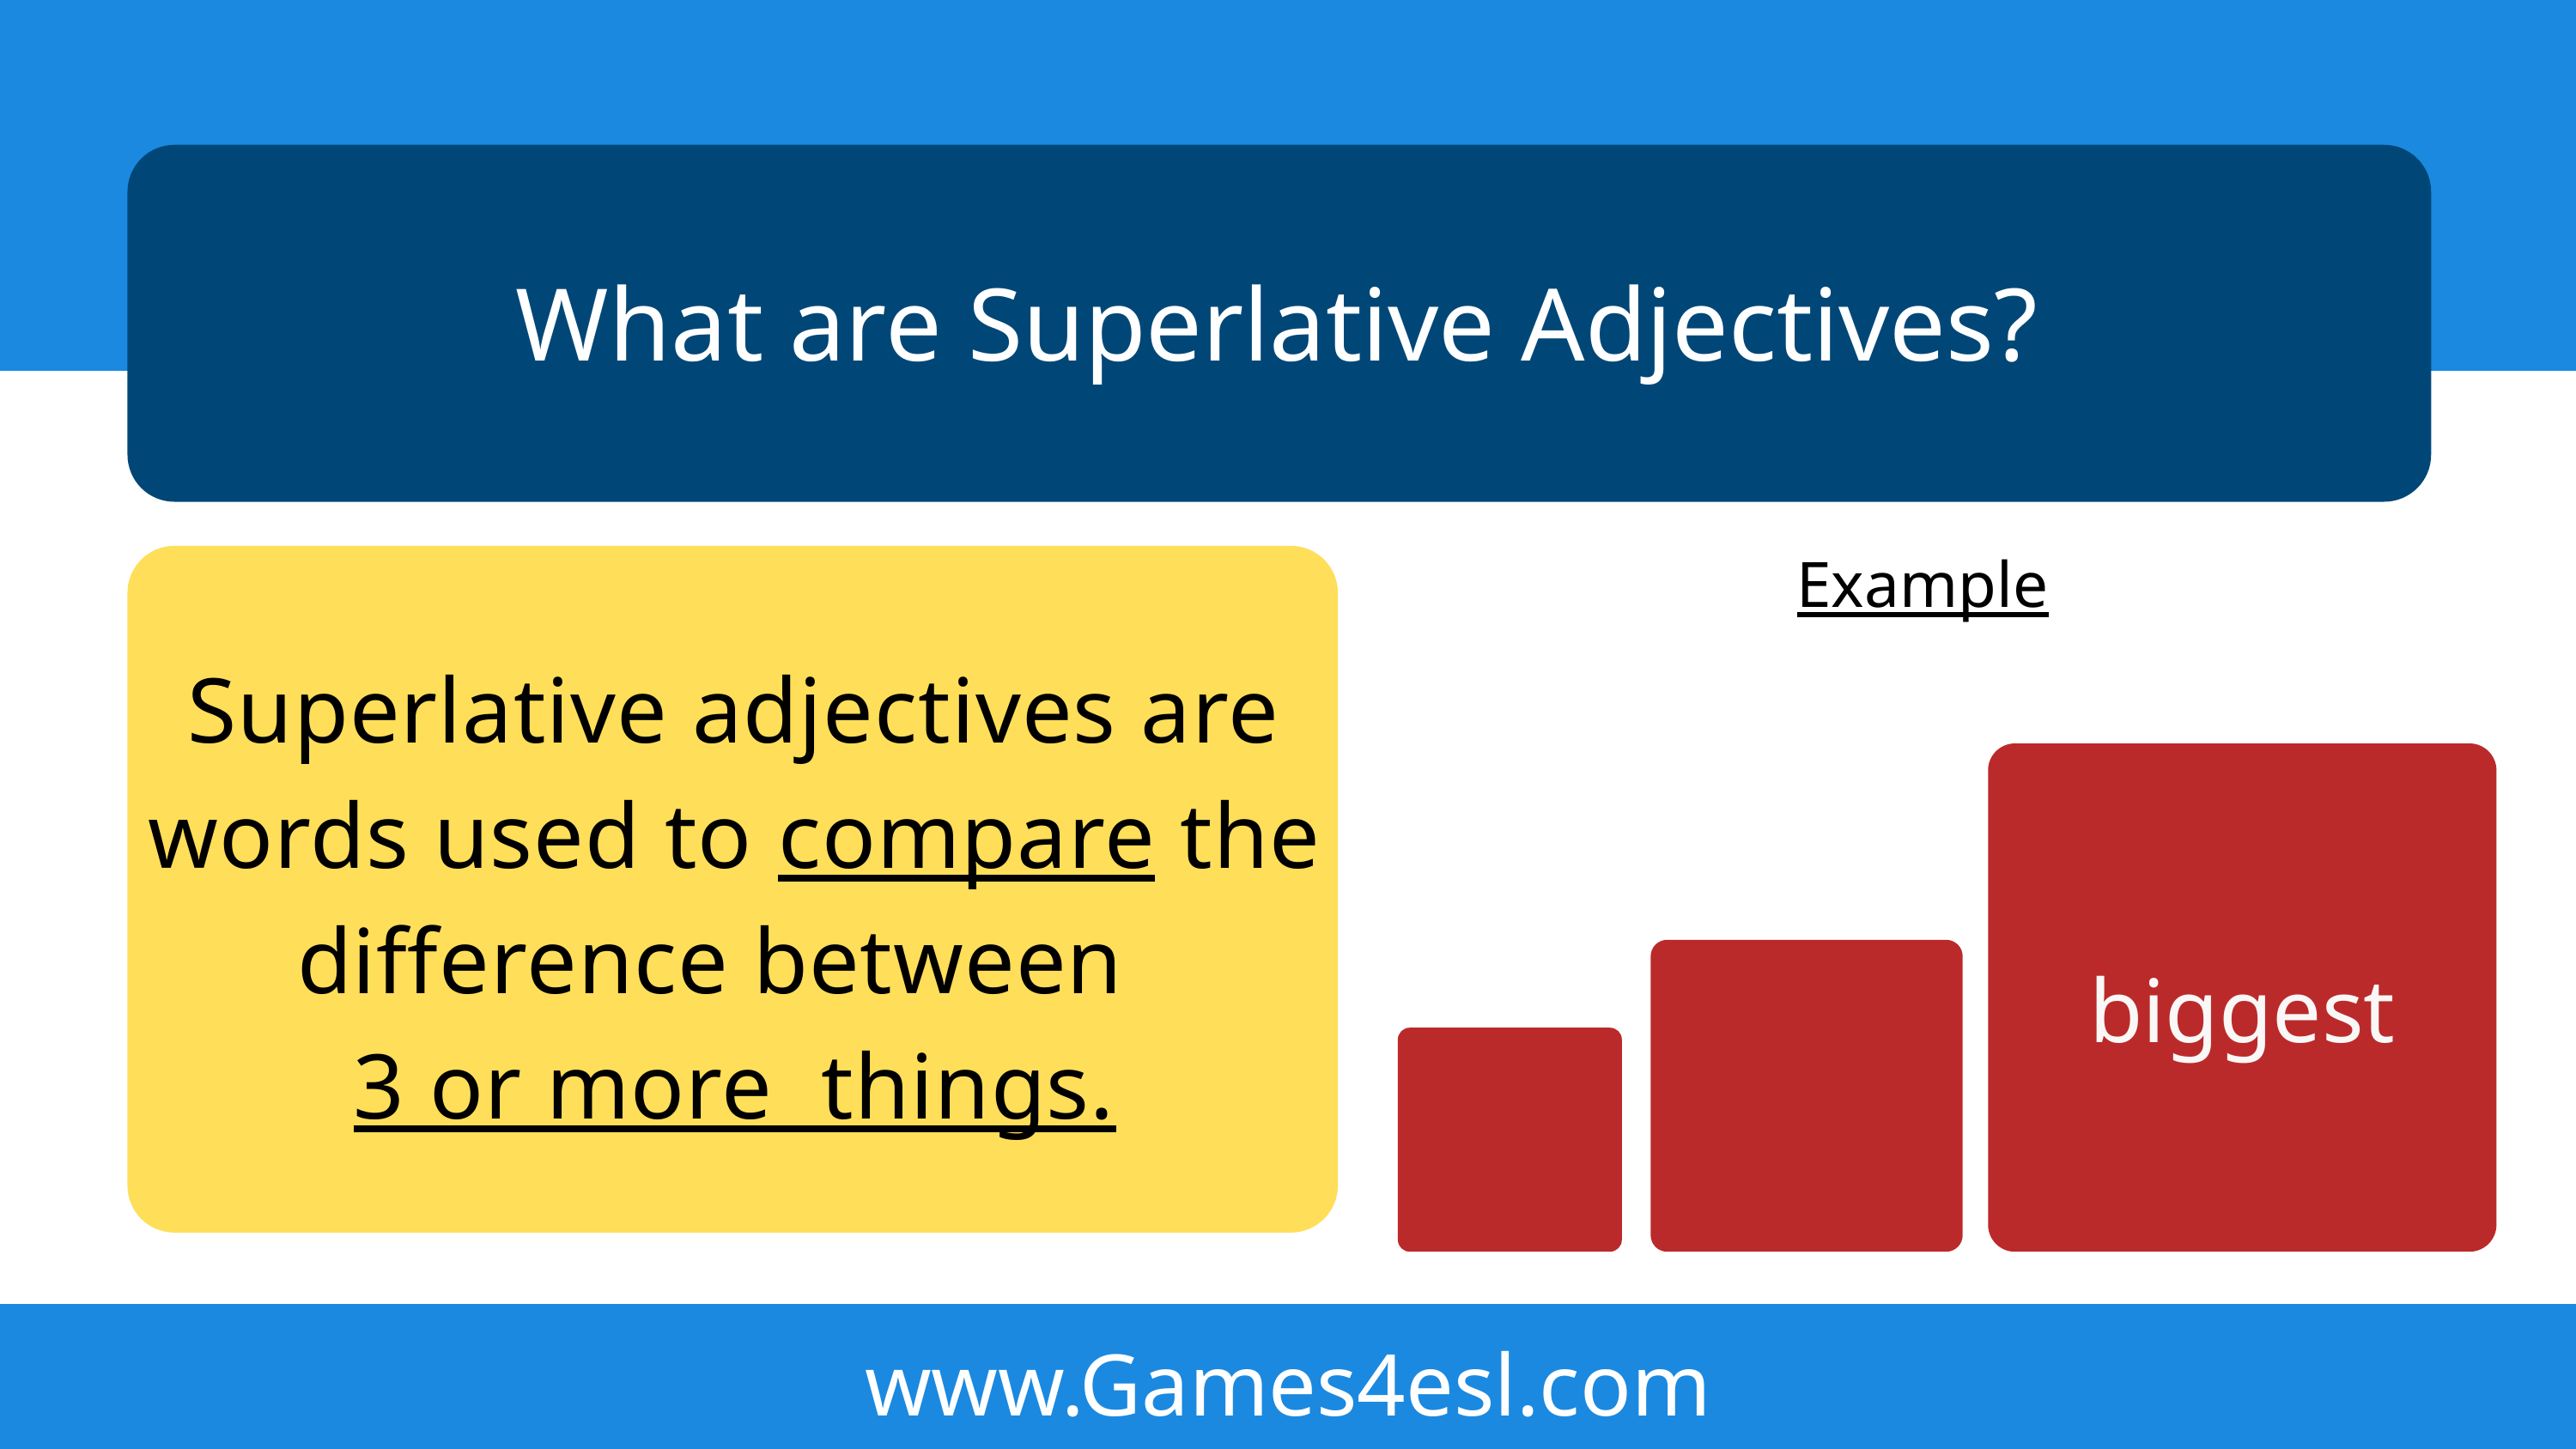

What are Superlative Adjectives?
Example
Superlative adjectives are words used to compare the difference between
3 or more things.
biggest
www.Games4esl.com